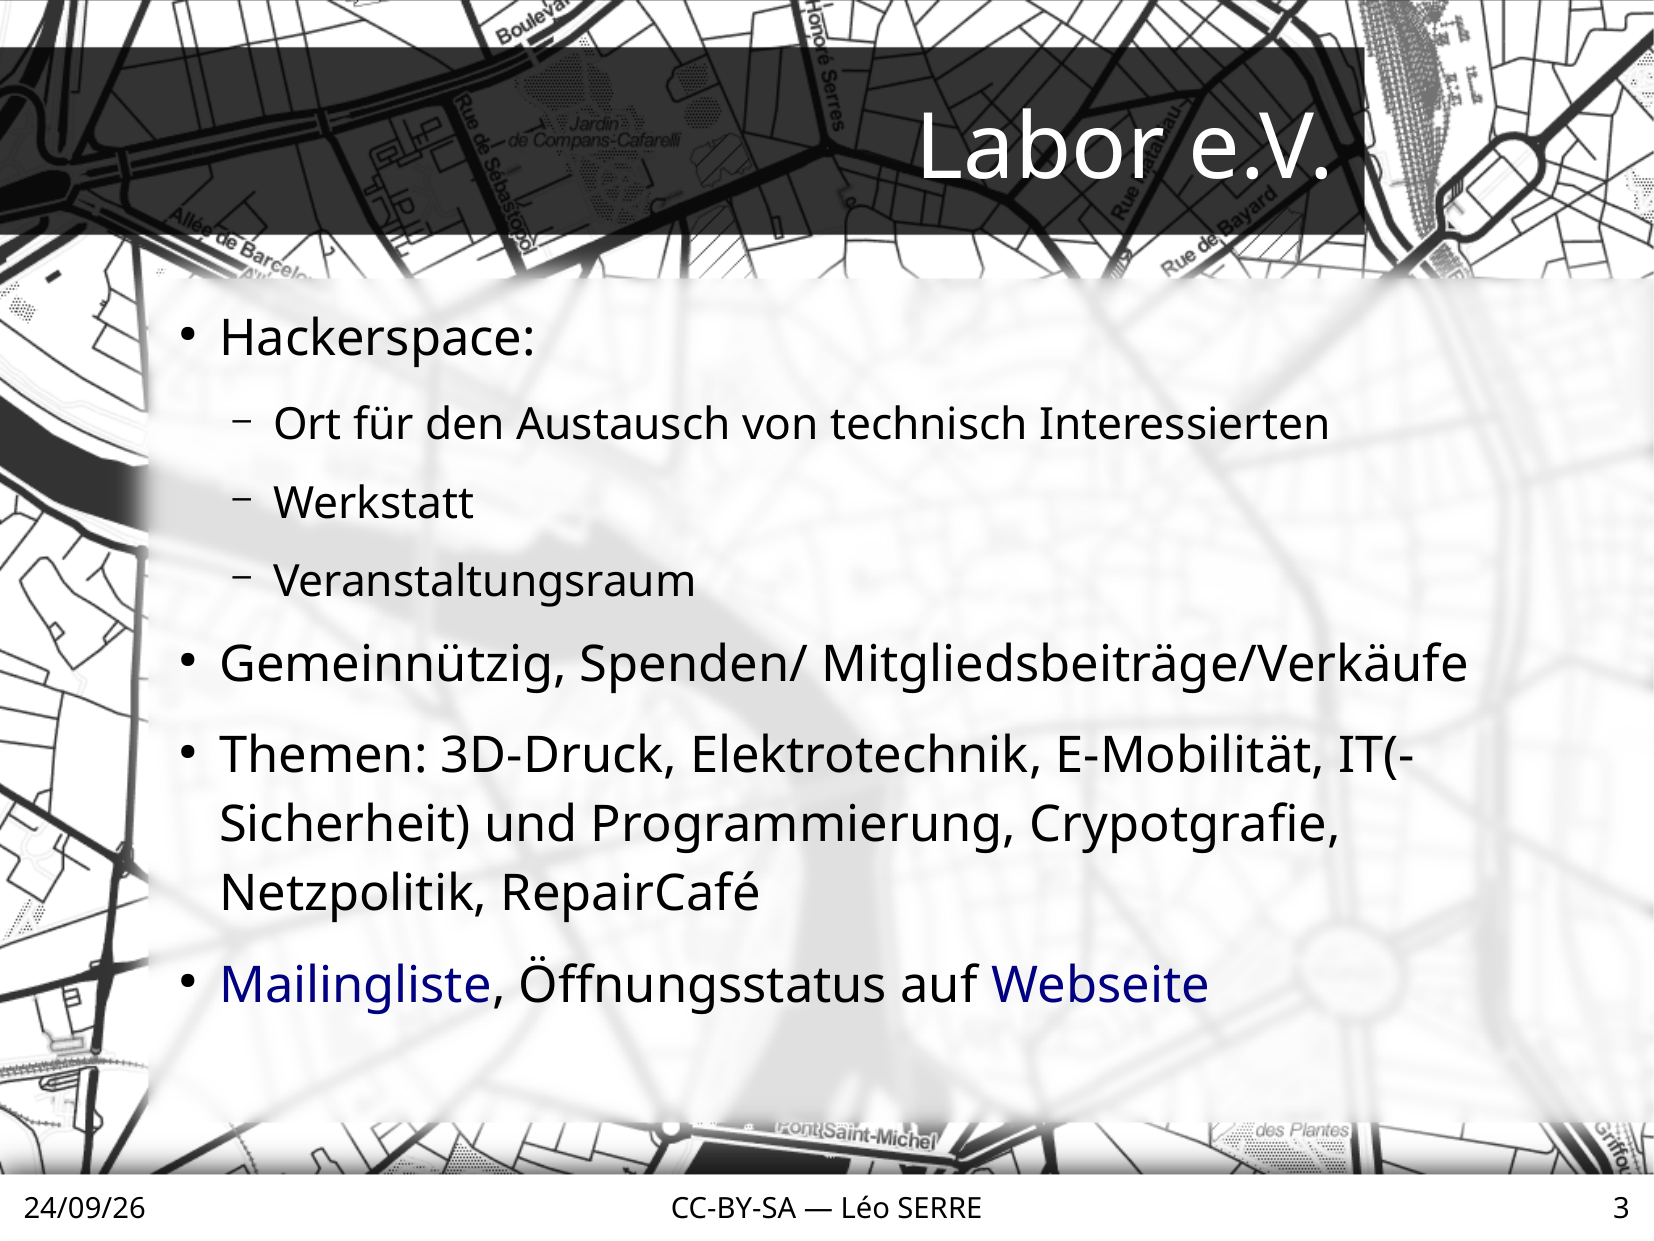

# Labor e.V.
Hackerspace:
Ort für den Austausch von technisch Interessierten
Werkstatt
Veranstaltungsraum
Gemeinnützig, Spenden/ Mitgliedsbeiträge/Verkäufe
Themen: 3D-Druck, Elektrotechnik, E-Mobilität, IT(-Sicherheit) und Programmierung, Crypotgrafie, Netzpolitik, RepairCafé
Mailingliste, Öffnungsstatus auf Webseite
CC-BY-SA — Léo SERRE
3